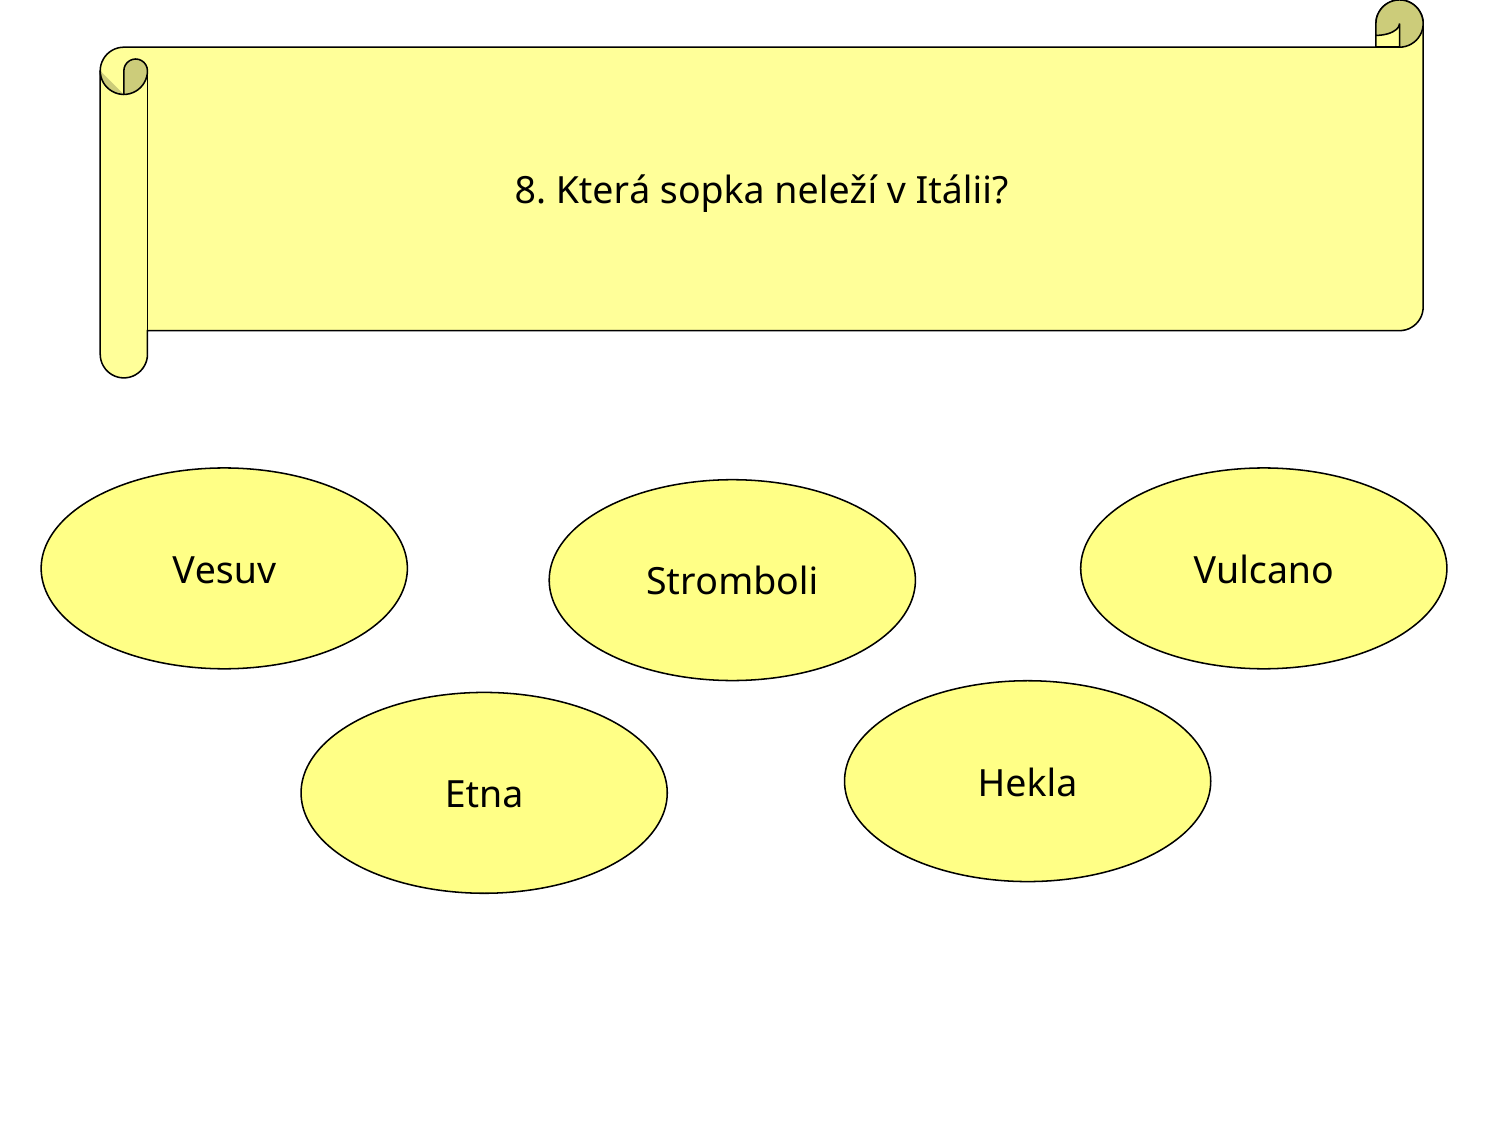

8. Která sopka neleží v Itálii?
Vesuv
Vulcano
Stromboli
Hekla
Etna